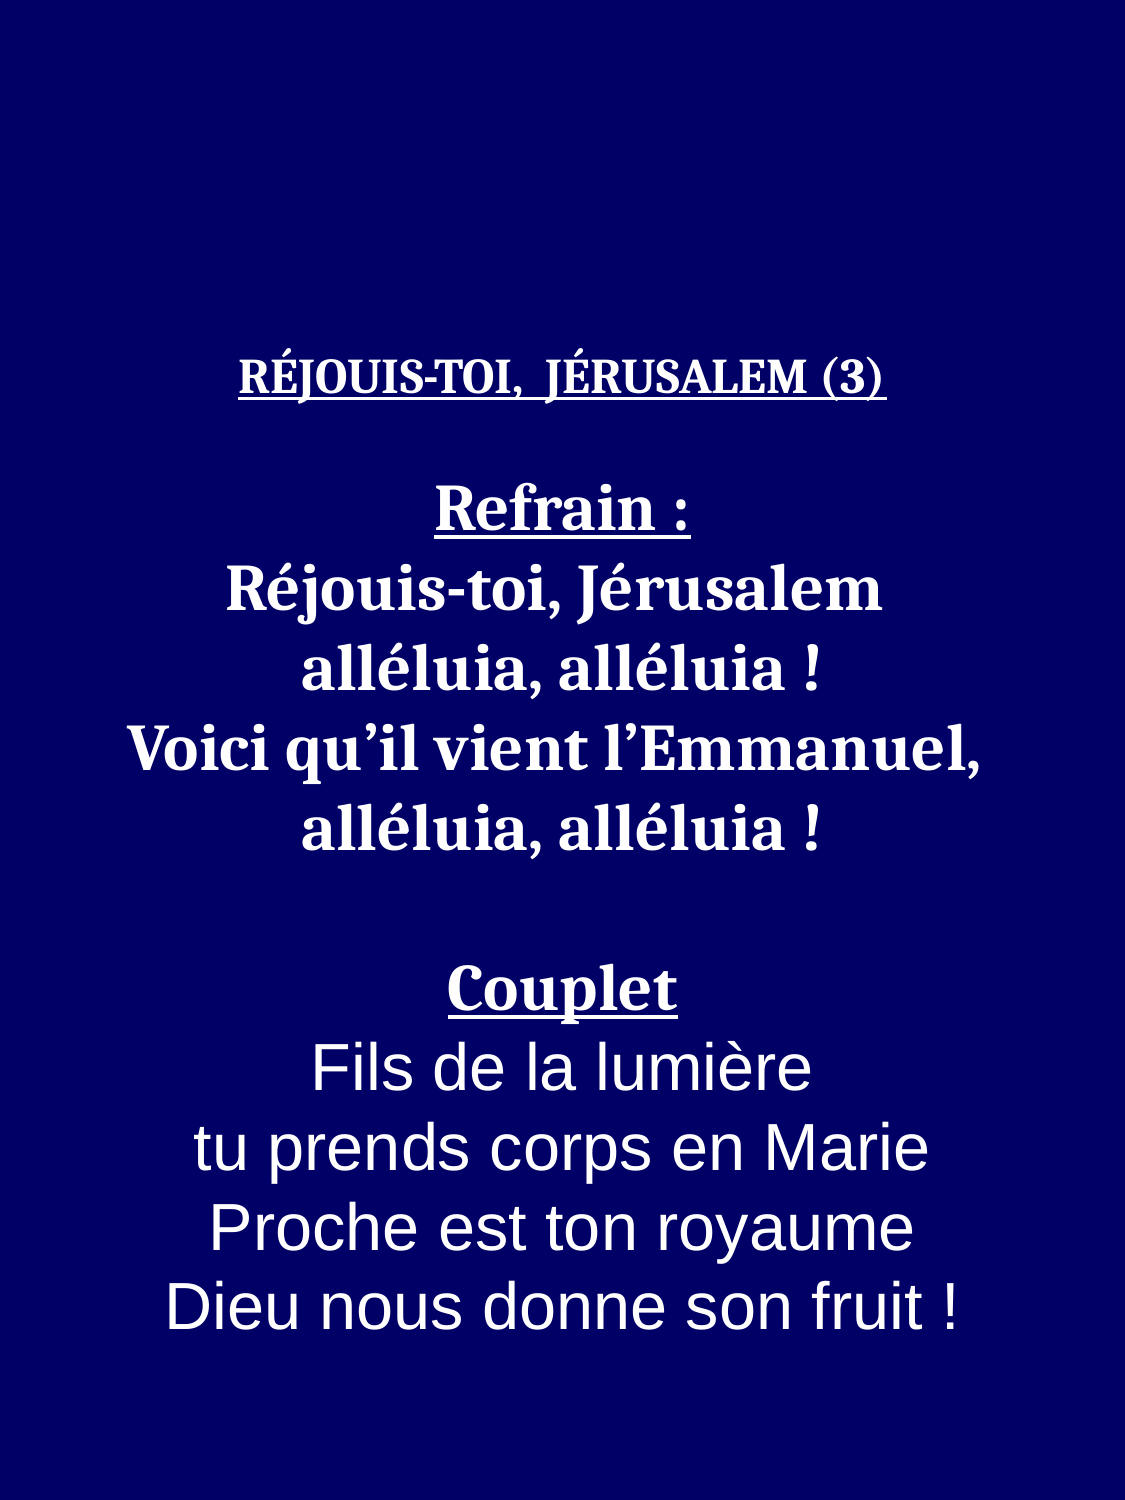

RÉJOUIS-TOI, JÉRUSALEM (3)
Refrain :
Réjouis-toi, Jérusalem
alléluia, alléluia !
Voici qu’il vient l’Emmanuel,
alléluia, alléluia !
Couplet
Fils de la lumière
tu prends corps en Marie
Proche est ton royaume
Dieu nous donne son fruit !